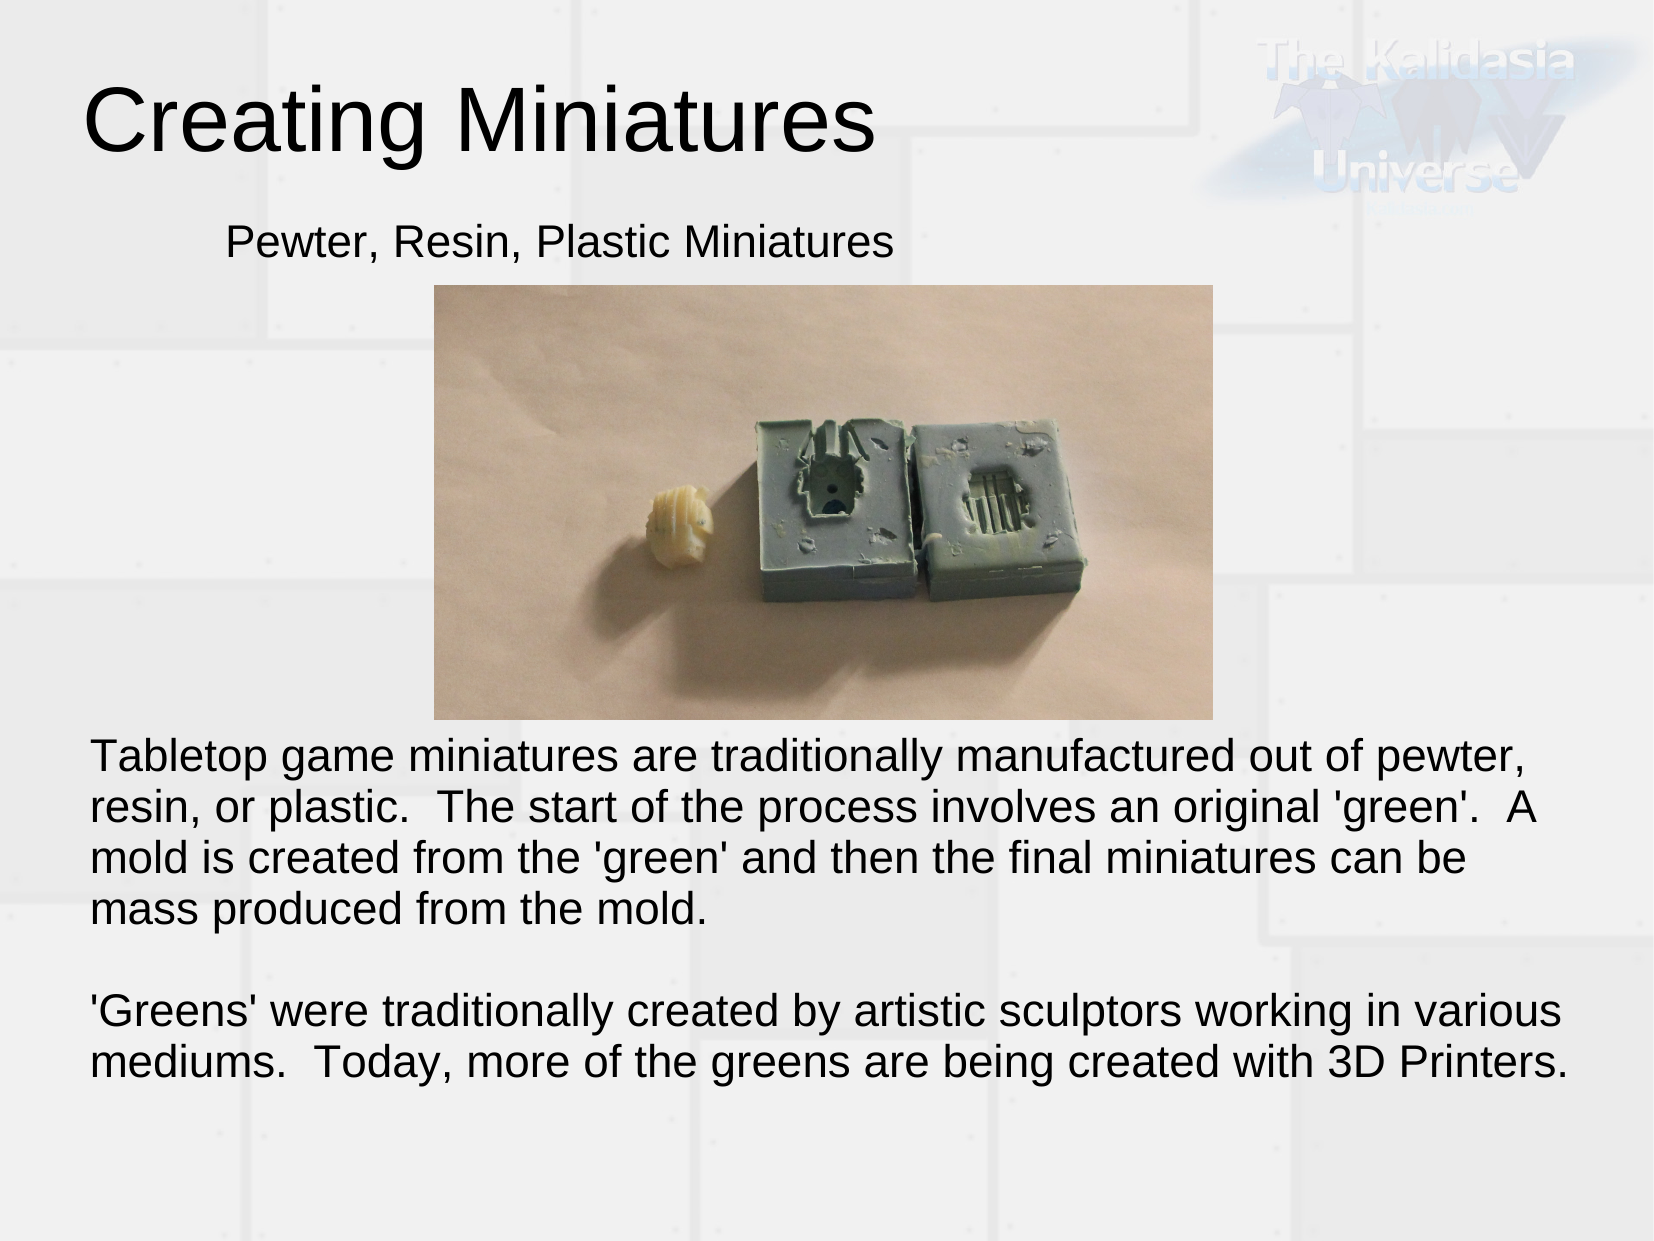

# Creating Miniatures
Pewter, Resin, Plastic Miniatures
Tabletop game miniatures are traditionally manufactured out of pewter, resin, or plastic. The start of the process involves an original 'green'. A mold is created from the 'green' and then the final miniatures can be mass produced from the mold.
'Greens' were traditionally created by artistic sculptors working in various mediums. Today, more of the greens are being created with 3D Printers.